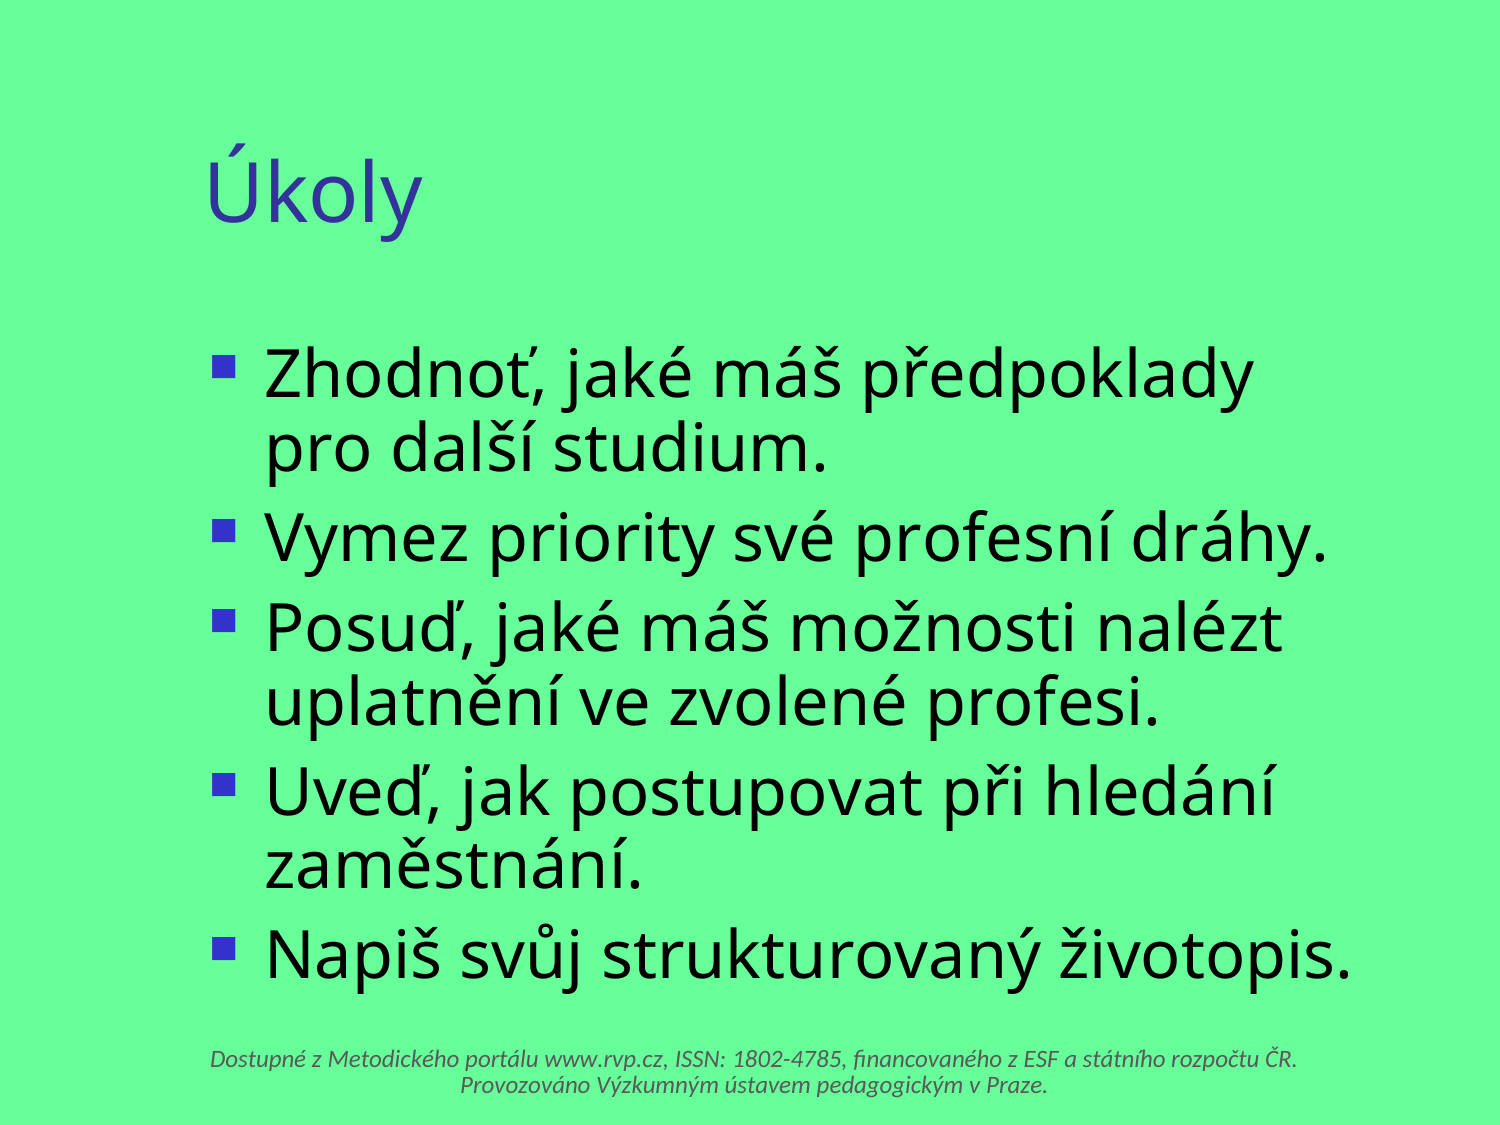

# Úkoly
Zhodnoť, jaké máš předpoklady
pro další studium.
Vymez priority své profesní dráhy.
Posuď, jaké máš možnosti nalézt uplatnění ve zvolené profesi.
Uveď, jak postupovat při hledání zaměstnání.
Napiš svůj strukturovaný životopis.
Dostupné z Metodického portálu www.rvp.cz, ISSN: 1802-4785, financovaného z ESF a státního rozpočtu ČR. Provozováno Výzkumným ústavem pedagogickým v Praze.